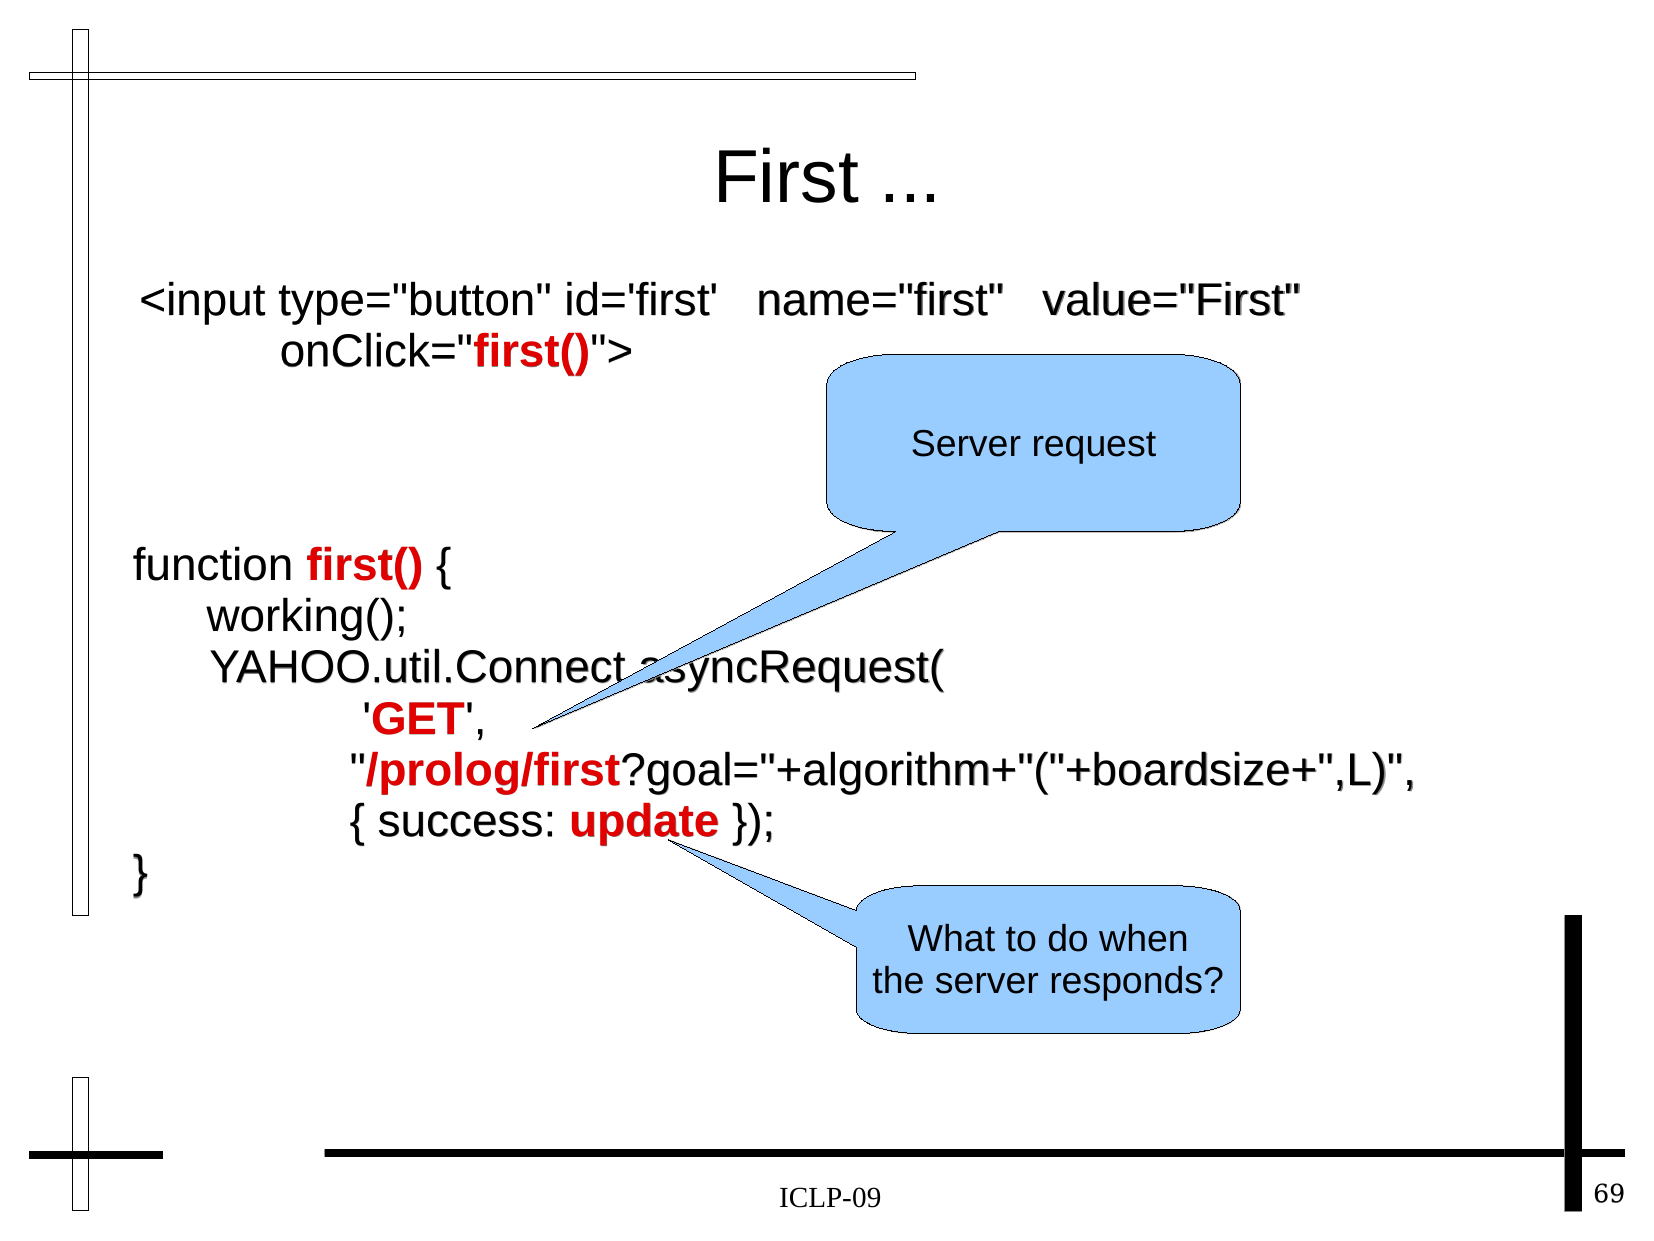

# First ...
<input type="button" id='first' name="first" value="First"
 onClick="first()">
Server request
function first() {
	working();
 YAHOO.util.Connect.asyncRequest(
 'GET',
 "/prolog/first?goal="+algorithm+"("+boardsize+",L)",
 { success: update });
}
What to do when
the server responds?